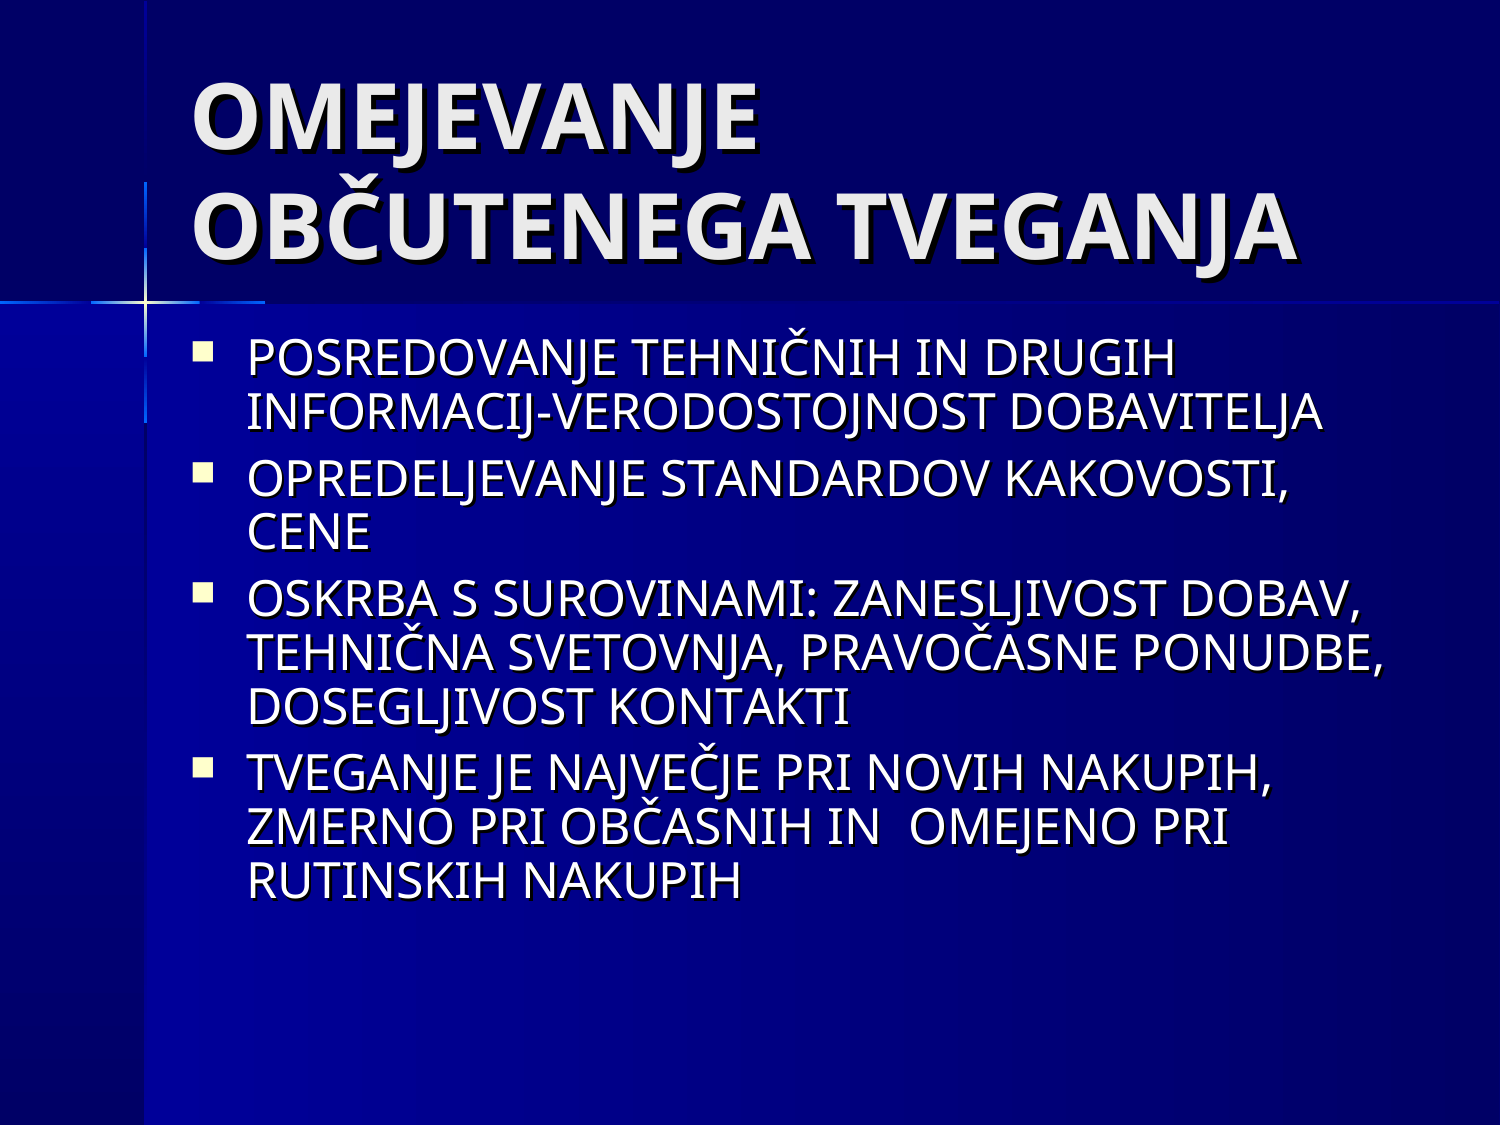

# OMEJEVANJE OBČUTENEGA TVEGANJA
POSREDOVANJE TEHNIČNIH IN DRUGIH INFORMACIJ-VERODOSTOJNOST DOBAVITELJA
OPREDELJEVANJE STANDARDOV KAKOVOSTI, CENE
OSKRBA S SUROVINAMI: ZANESLJIVOST DOBAV, TEHNIČNA SVETOVNJA, PRAVOČASNE PONUDBE, DOSEGLJIVOST KONTAKTI
TVEGANJE JE NAJVEČJE PRI NOVIH NAKUPIH, ZMERNO PRI OBČASNIH IN OMEJENO PRI RUTINSKIH NAKUPIH